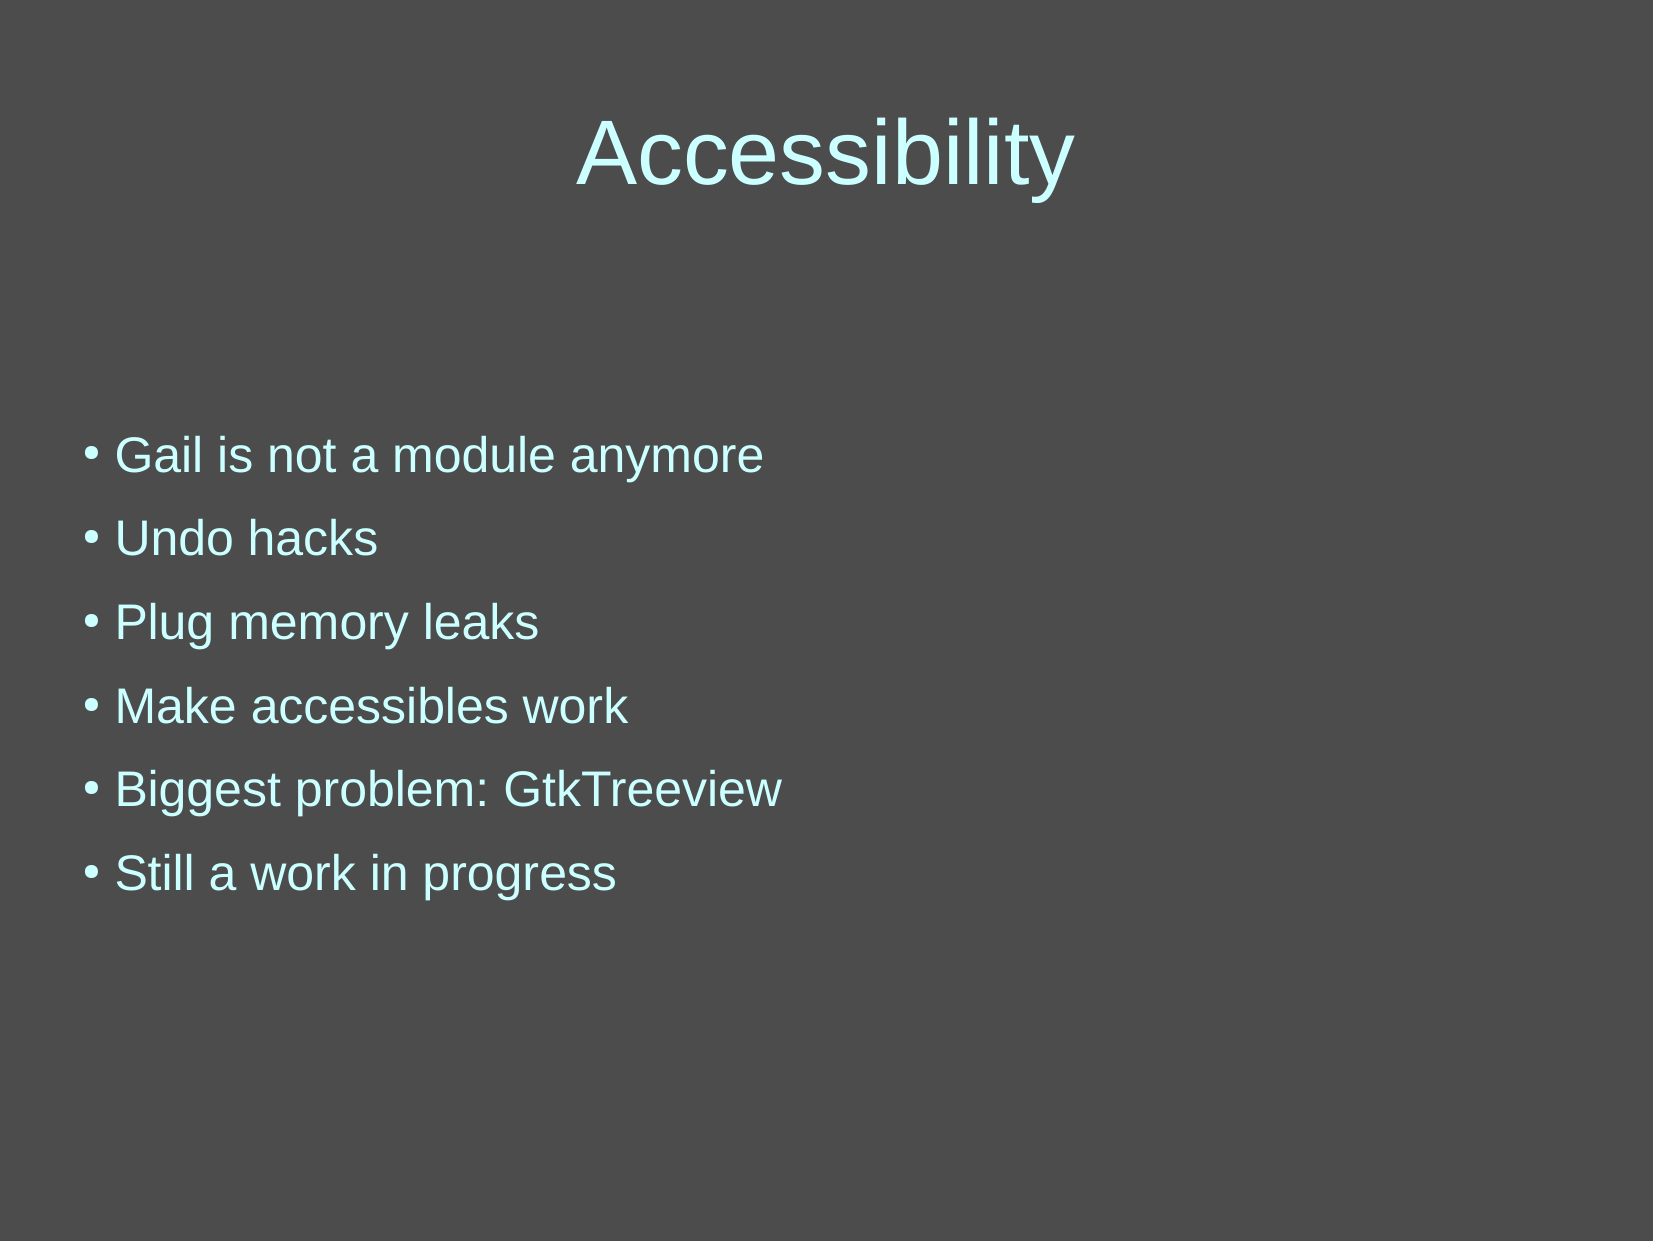

# Accessibility
 Gail is not a module anymore
 Undo hacks
 Plug memory leaks
 Make accessibles work
 Biggest problem: GtkTreeview
 Still a work in progress